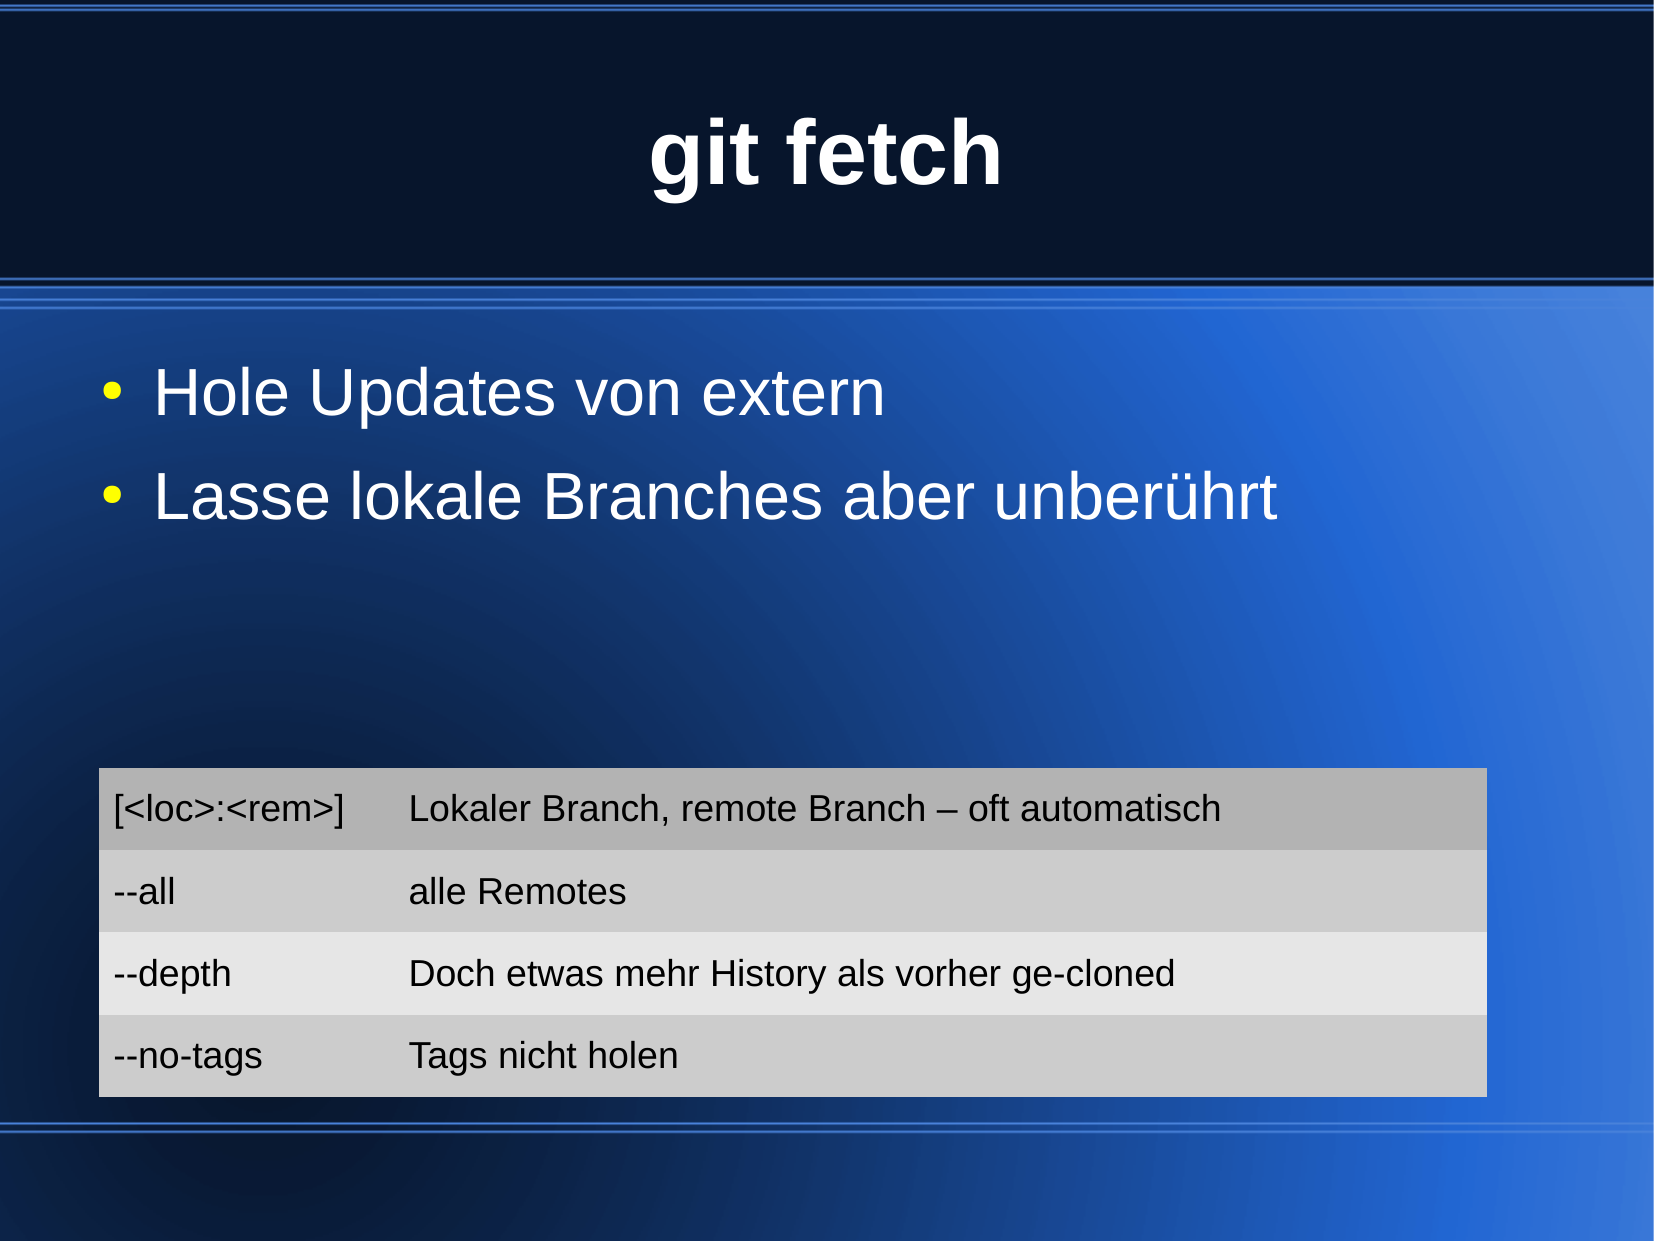

# git fetch
Hole Updates von extern
Lasse lokale Branches aber unberührt
| [<loc>:<rem>] | Lokaler Branch, remote Branch – oft automatisch |
| --- | --- |
| --all | alle Remotes |
| --depth | Doch etwas mehr History als vorher ge-cloned |
| --no-tags | Tags nicht holen |